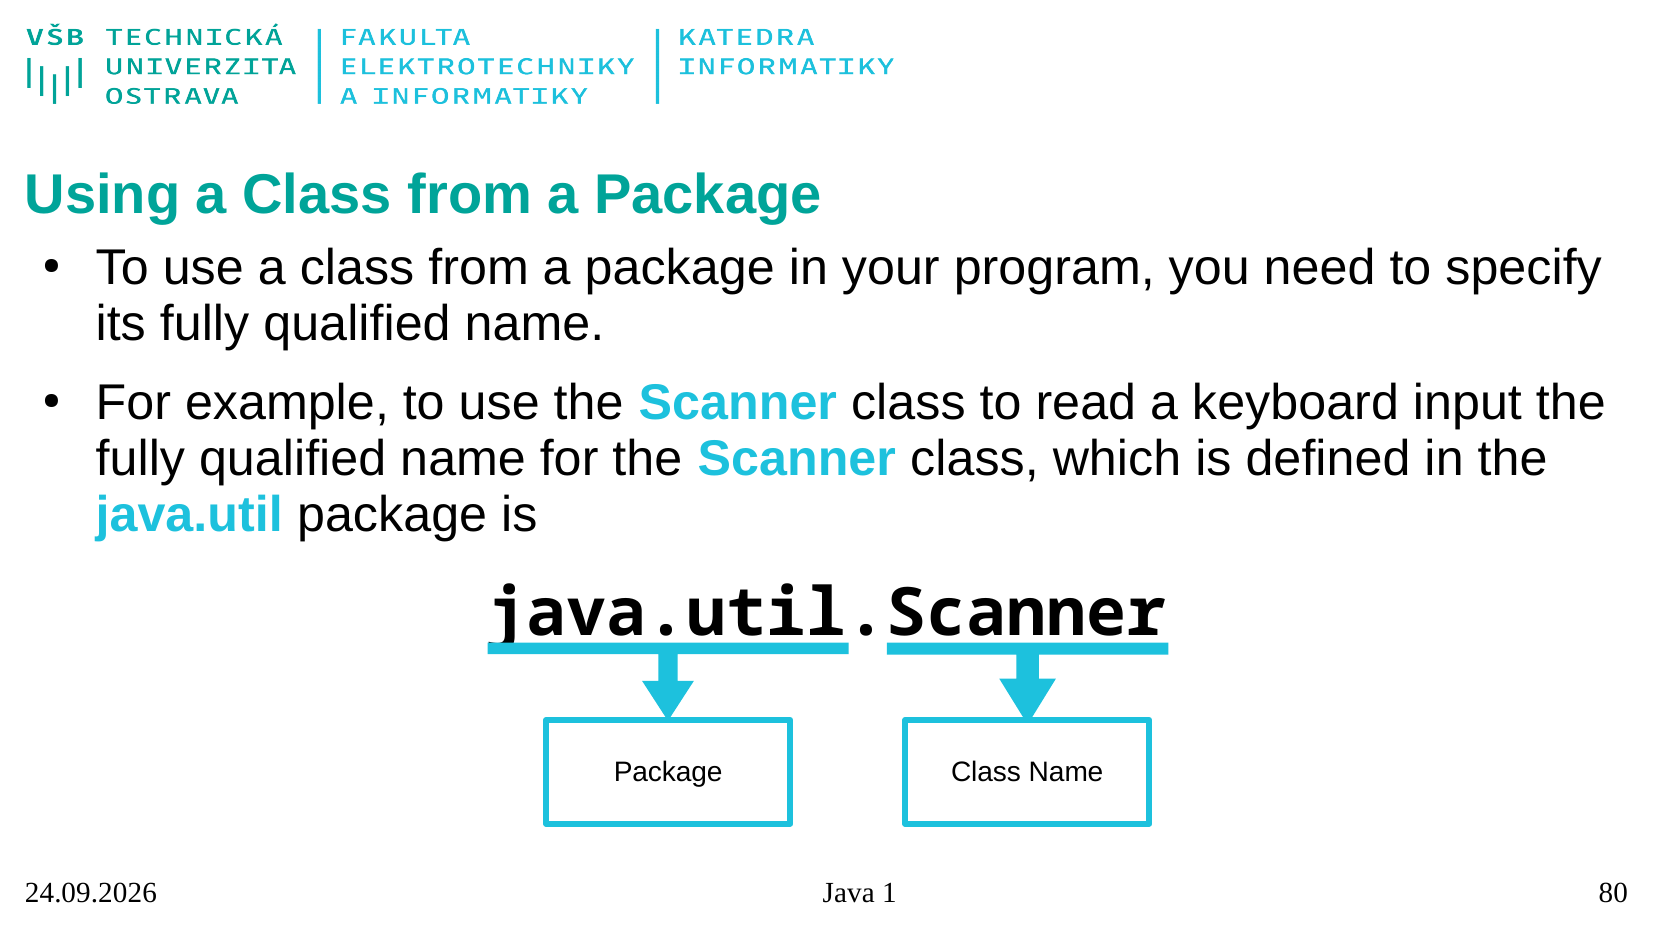

# Using a Class from a Package
To use a class from a package in your program, you need to specify its fully qualified name.
For example, to use the Scanner class to read a keyboard input the fully qualified name for the Scanner class, which is defined in the java.util package is
java.util.Scanner
Package
Class Name
Java 1
80